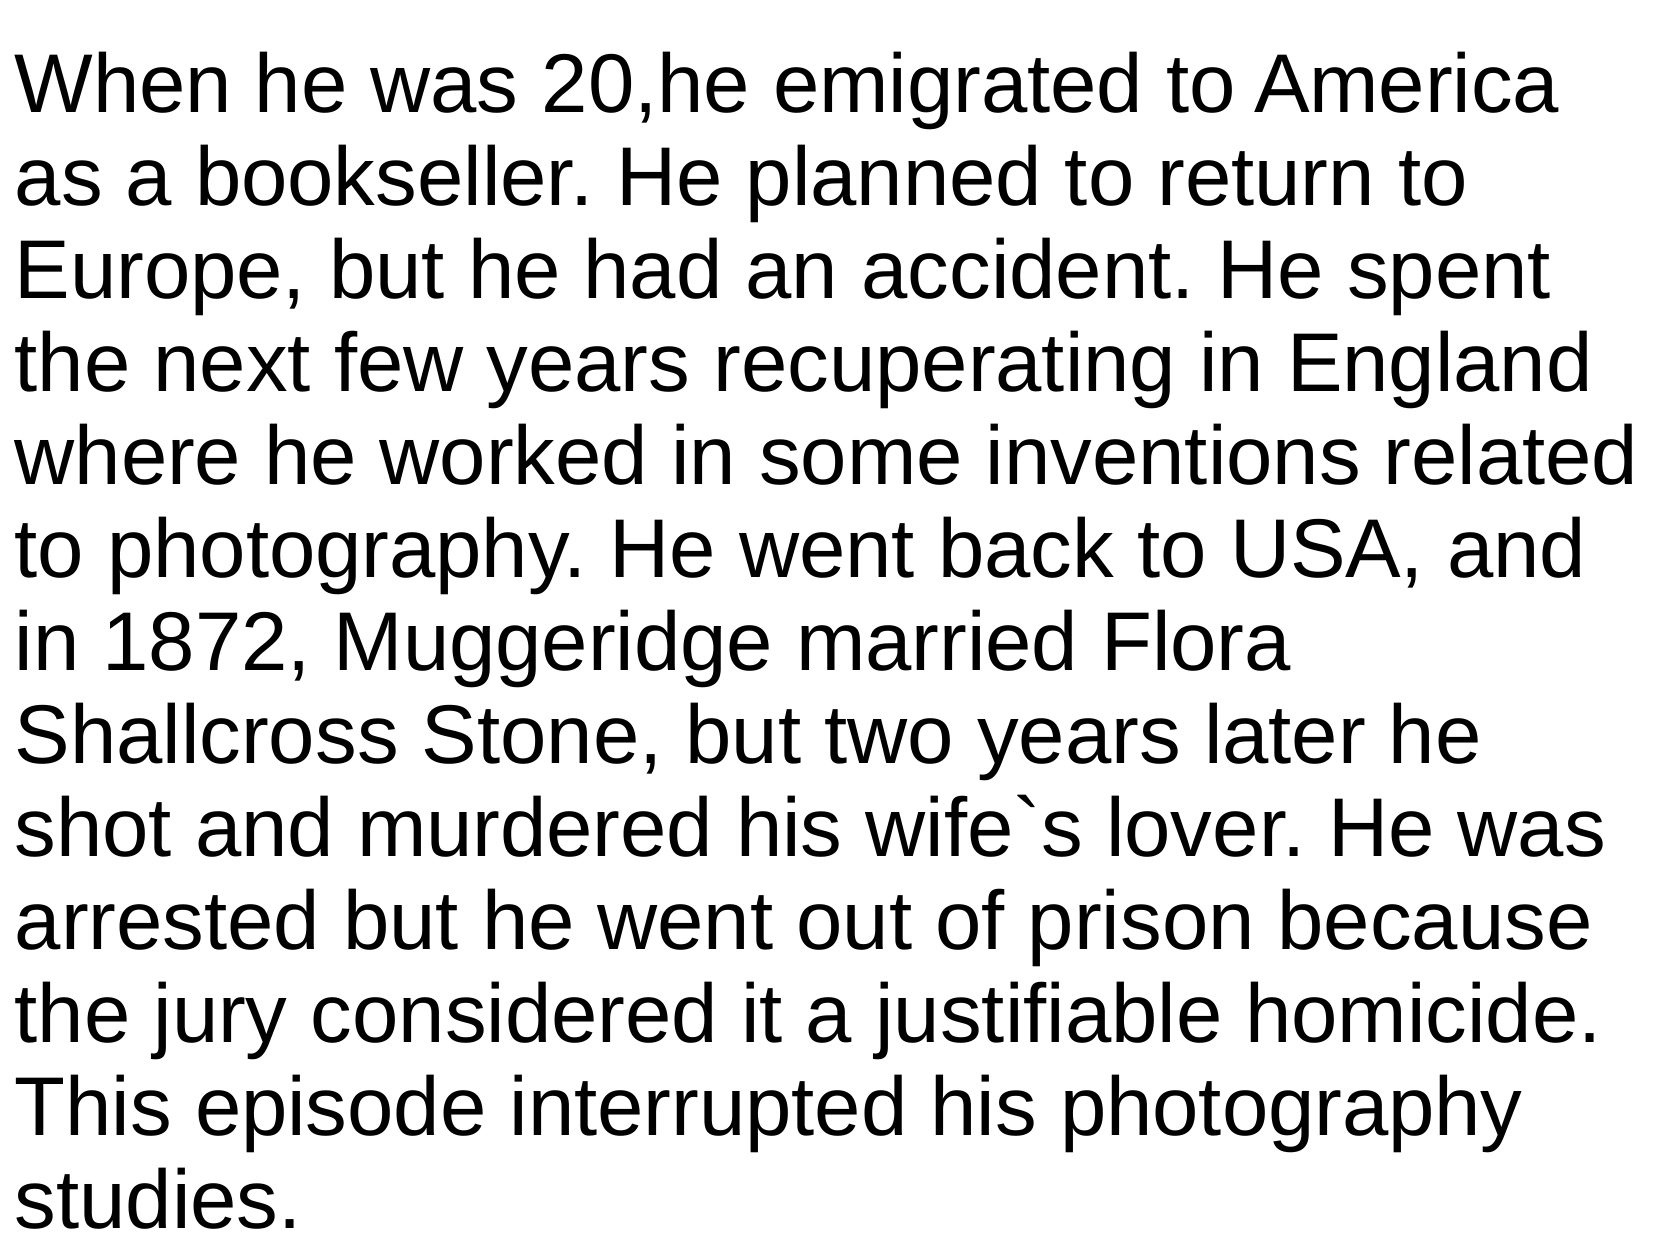

When he was 20,he emigrated to America as a bookseller. He planned to return to Europe, but he had an accident. He spent the next few years recuperating in England where he worked in some inventions related to photography. He went back to USA, and in 1872, Muggeridge married Flora Shallcross Stone, but two years later he shot and murdered his wife`s lover. He was arrested but he went out of prison because the jury considered it a justifiable homicide. This episode interrupted his photography studies.